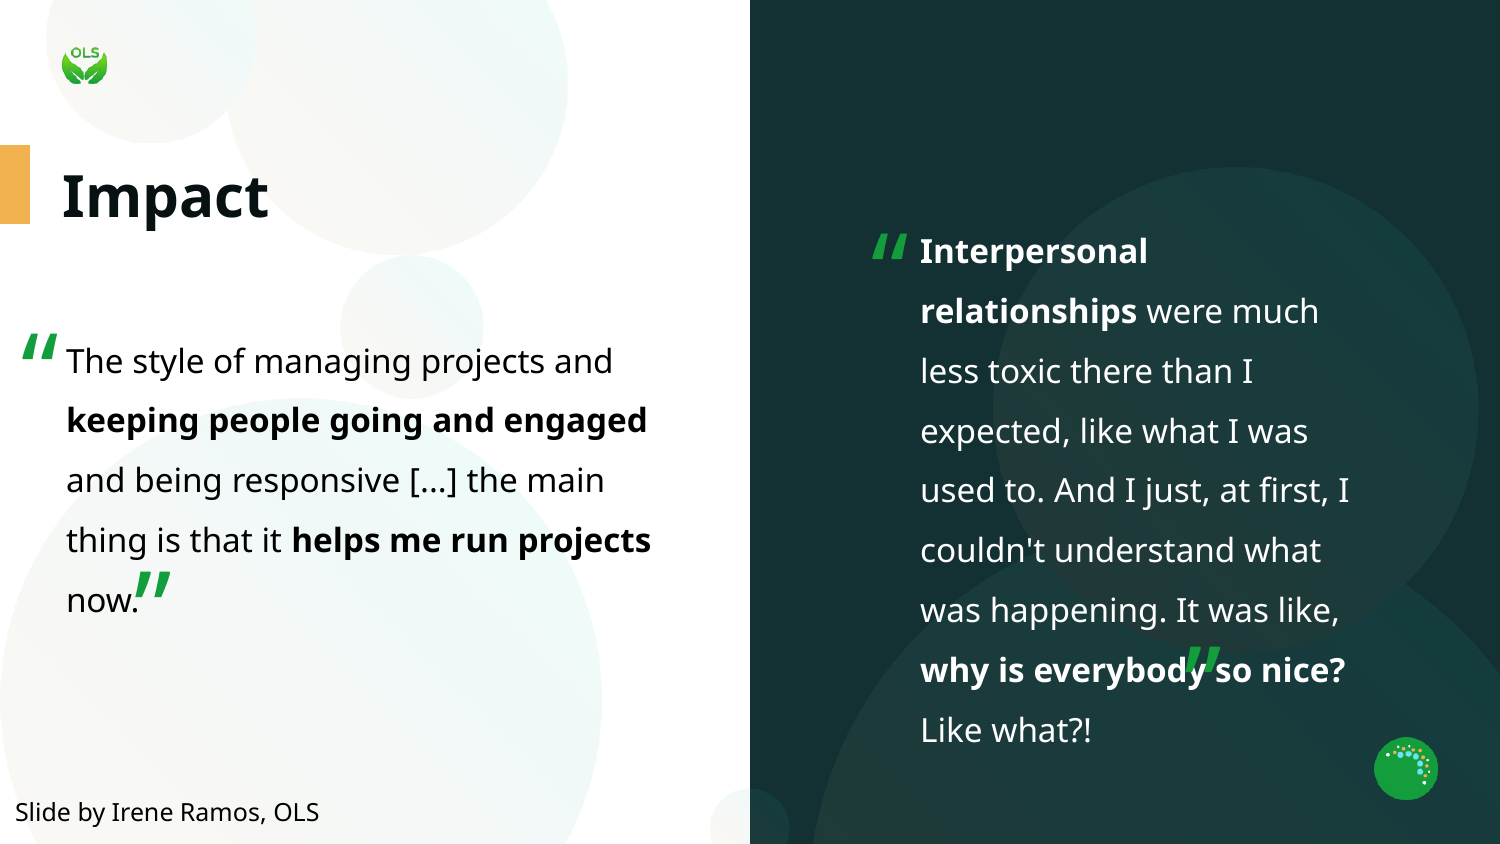

Impact
“
Interpersonal relationships were much less toxic there than I expected, like what I was used to. And I just, at first, I couldn't understand what was happening. It was like, why is everybody so nice? Like what?!
“
# The style of managing projects and keeping people going and engaged and being responsive [...] the main thing is that it helps me run projects now.
”
”
Slide by Irene Ramos, OLS